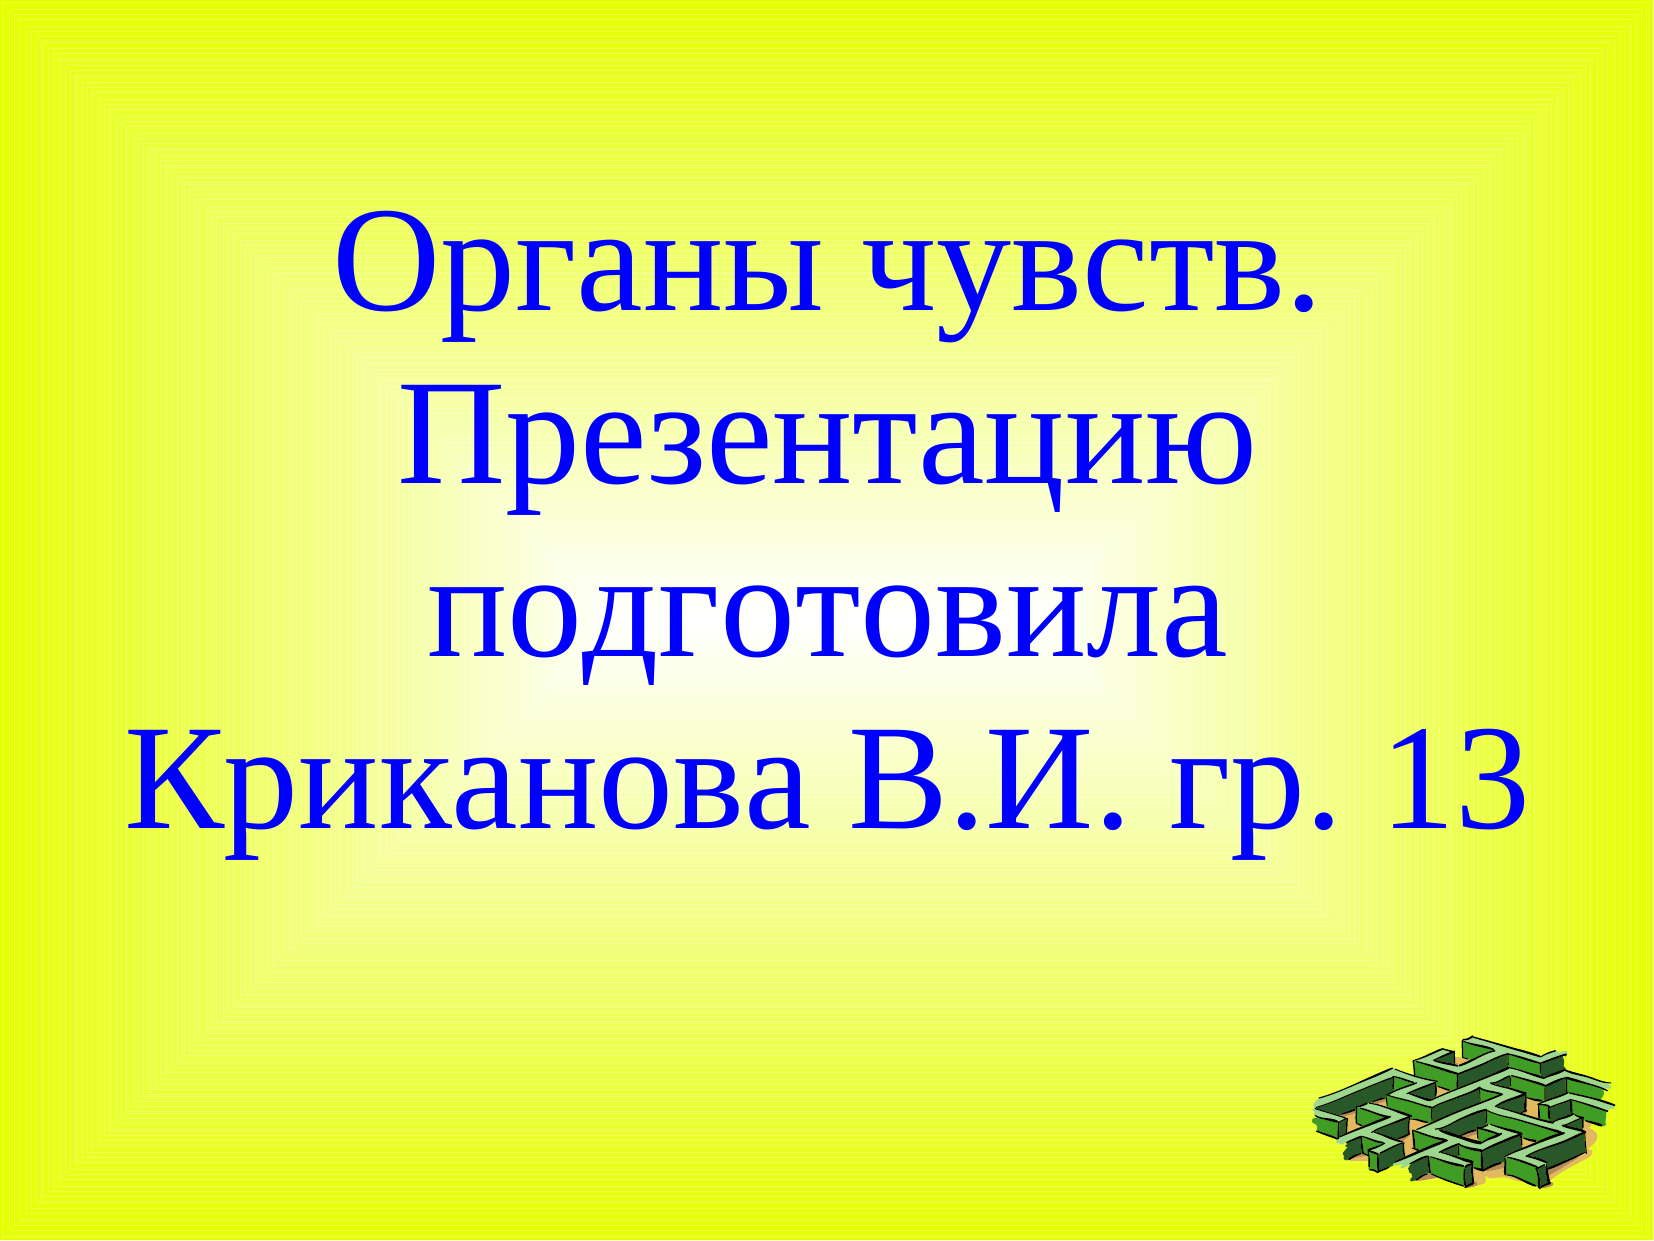

Органы чувств.
Презентацию подготовила
Криканова В.И. гр. 13